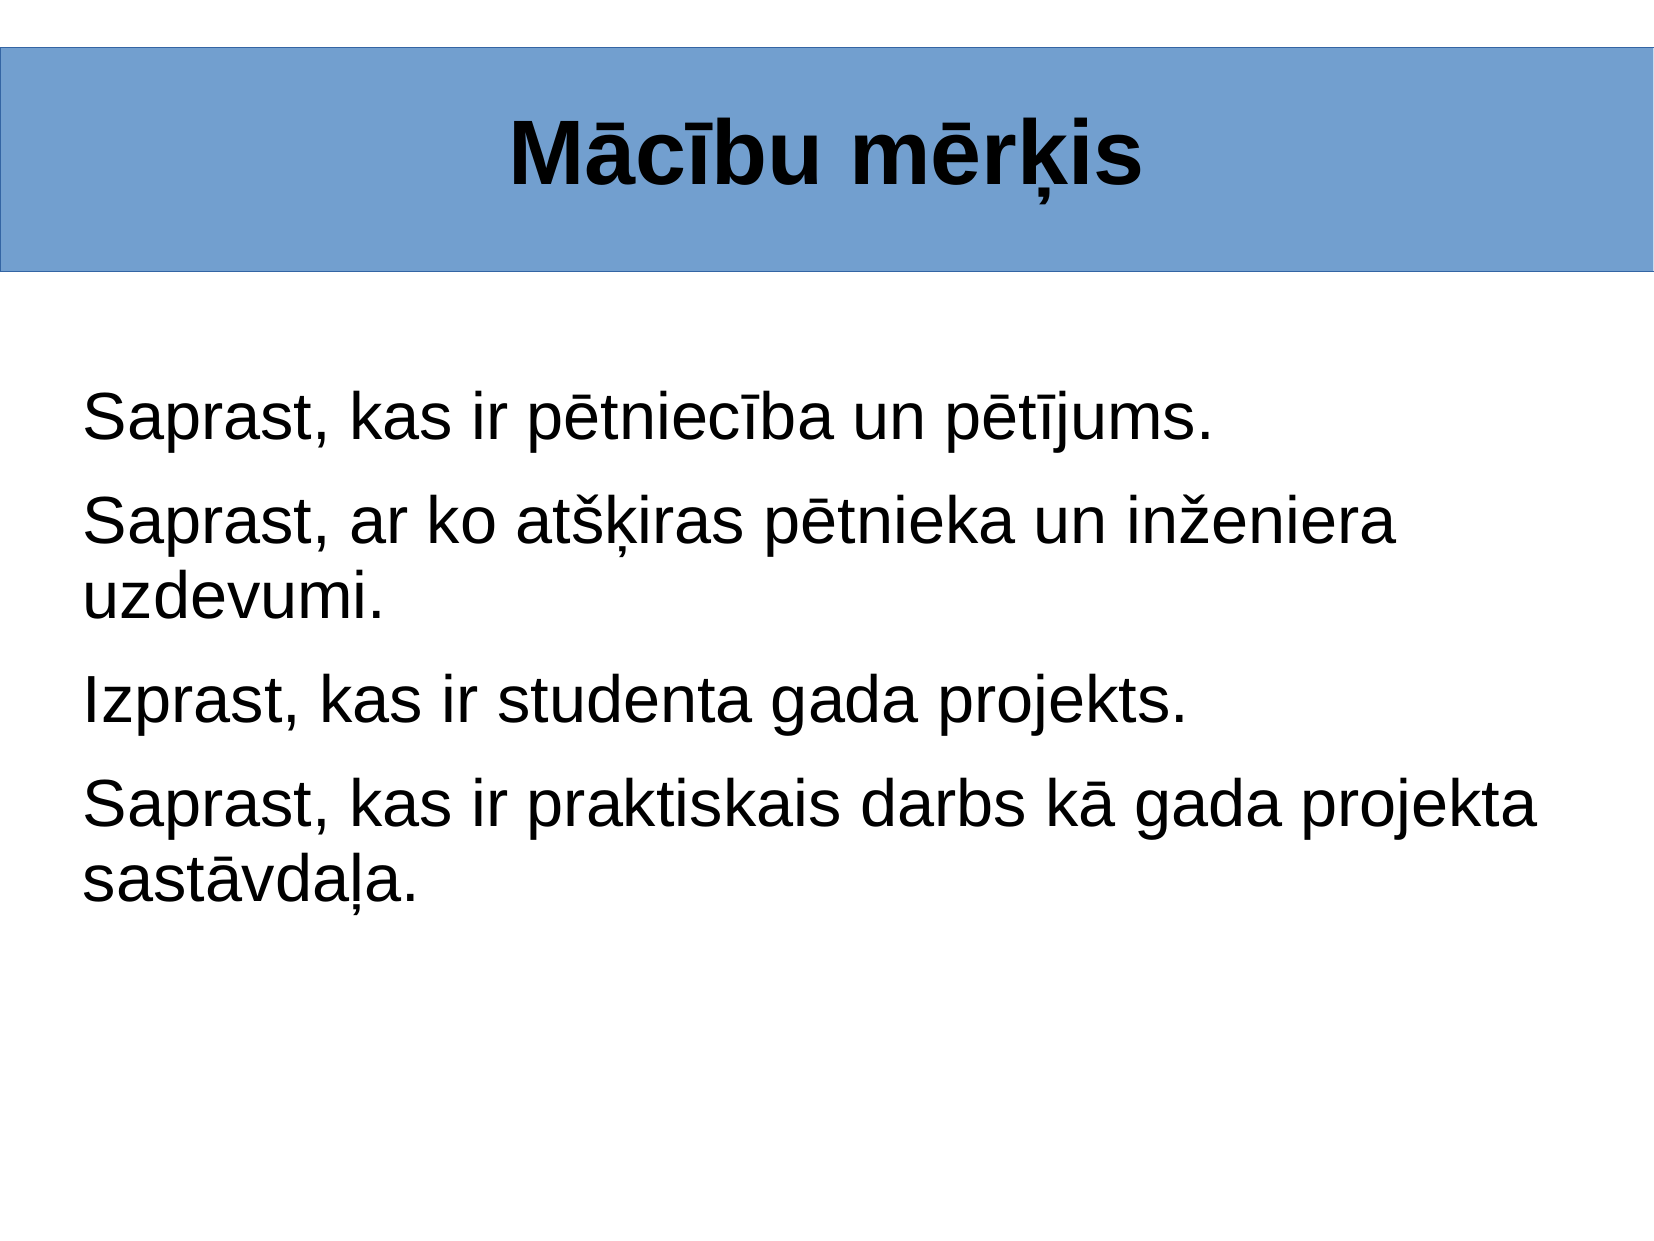

# Mācību mērķis
Saprast, kas ir pētniecība un pētījums.
Saprast, ar ko atšķiras pētnieka un inženiera uzdevumi.
Izprast, kas ir studenta gada projekts.
Saprast, kas ir praktiskais darbs kā gada projekta sastāvdaļa.